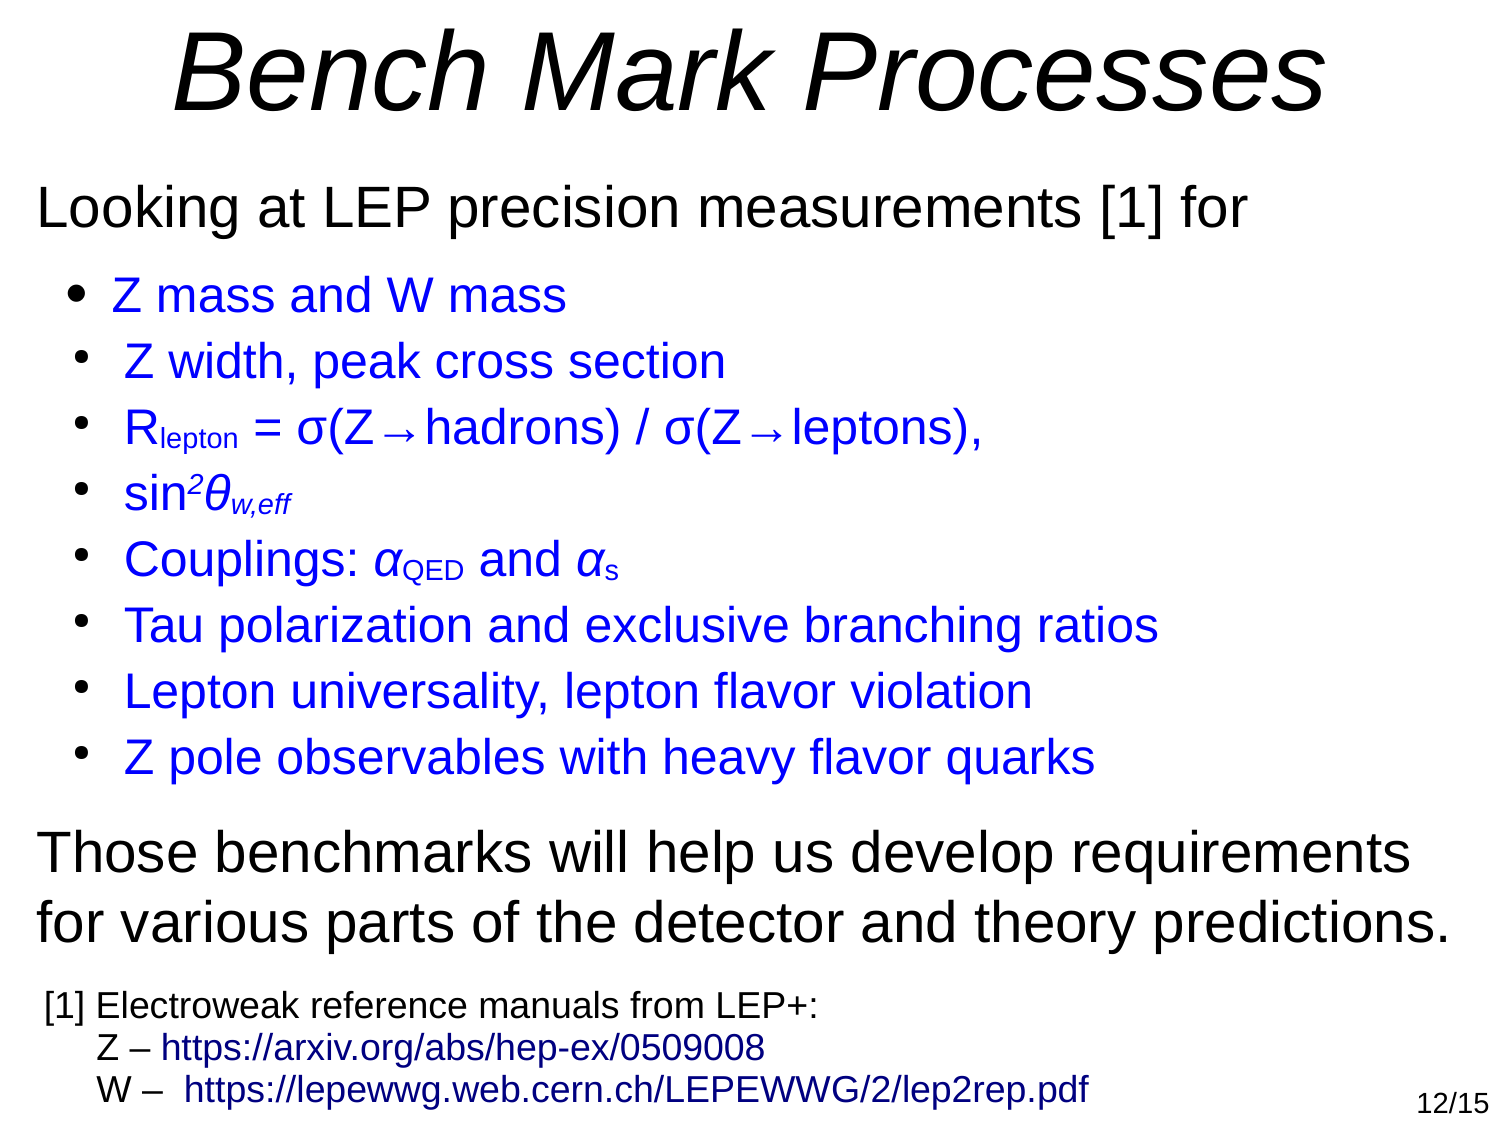

Bench Mark Processes
# Looking at LEP precision measurements [1] for
Z mass and W mass
Z width, peak cross section
Rlepton = σ(Z→hadrons) / σ(Z→leptons),
sin2θw,eff
Couplings: αQED and αs
Tau polarization and exclusive branching ratios
Lepton universality, lepton flavor violation
Z pole observables with heavy flavor quarks
Those benchmarks will help us develop requirements for various parts of the detector and theory predictions.
[1] Electroweak reference manuals from LEP+:
 Z – https://arxiv.org/abs/hep-ex/0509008
 W – https://lepewwg.web.cern.ch/LEPEWWG/2/lep2rep.pdf